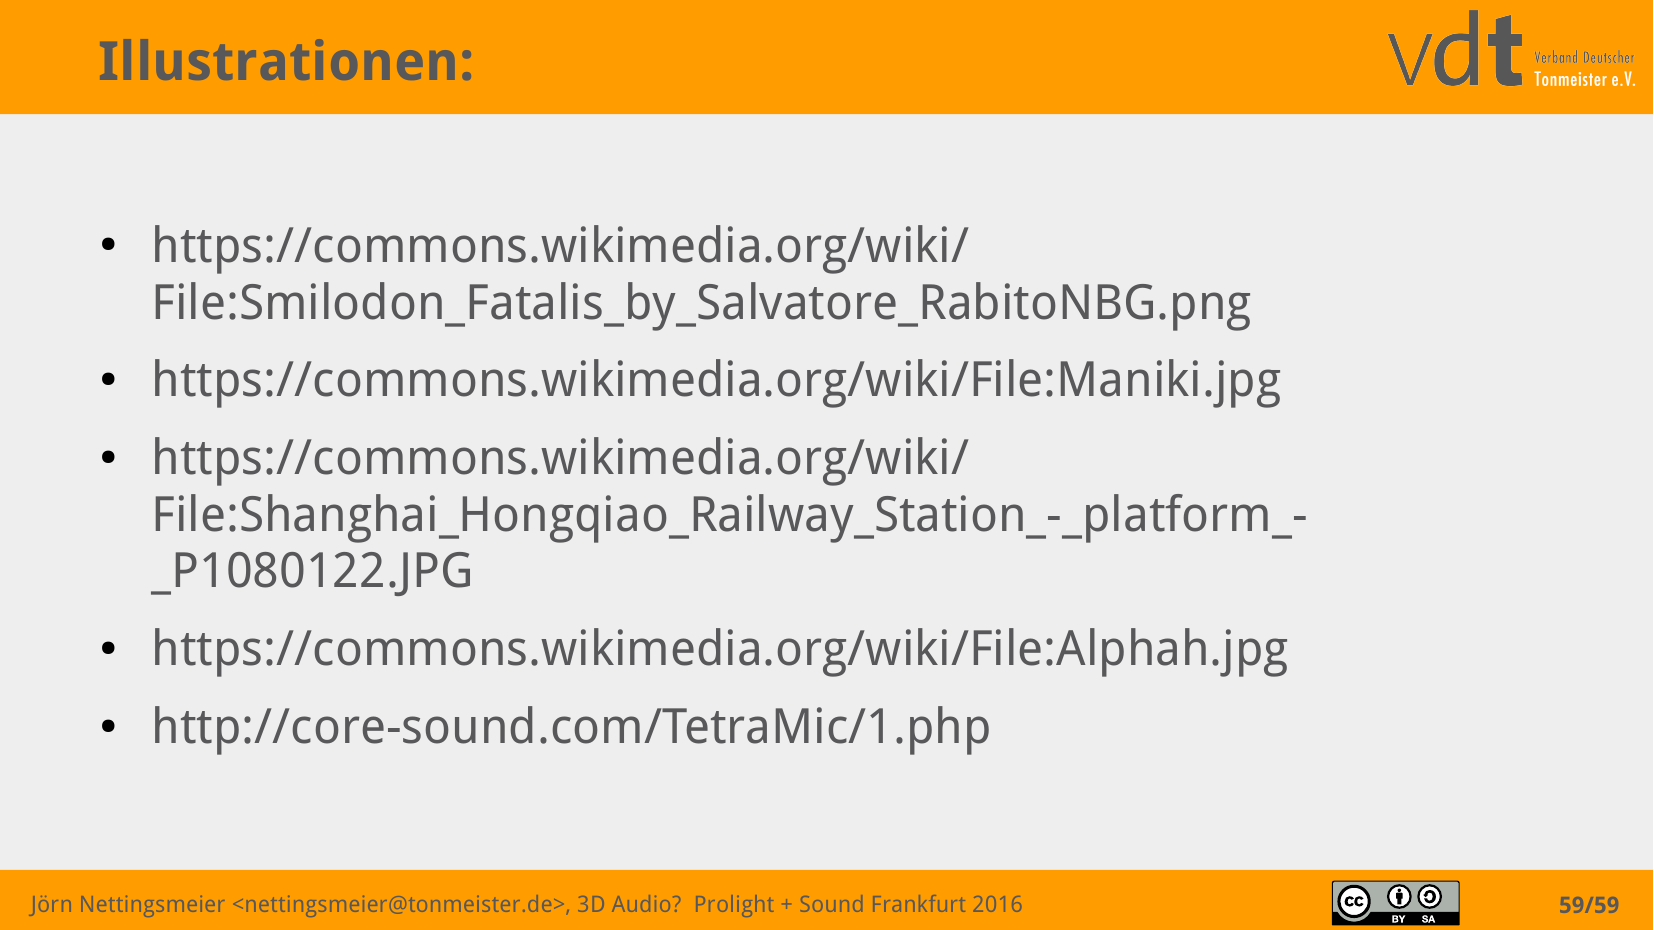

# Illustrationen:
https://commons.wikimedia.org/wiki/File:Smilodon_Fatalis_by_Salvatore_RabitoNBG.png
https://commons.wikimedia.org/wiki/File:Maniki.jpg
https://commons.wikimedia.org/wiki/File:Shanghai_Hongqiao_Railway_Station_-_platform_-_P1080122.JPG
https://commons.wikimedia.org/wiki/File:Alphah.jpg
http://core-sound.com/TetraMic/1.php